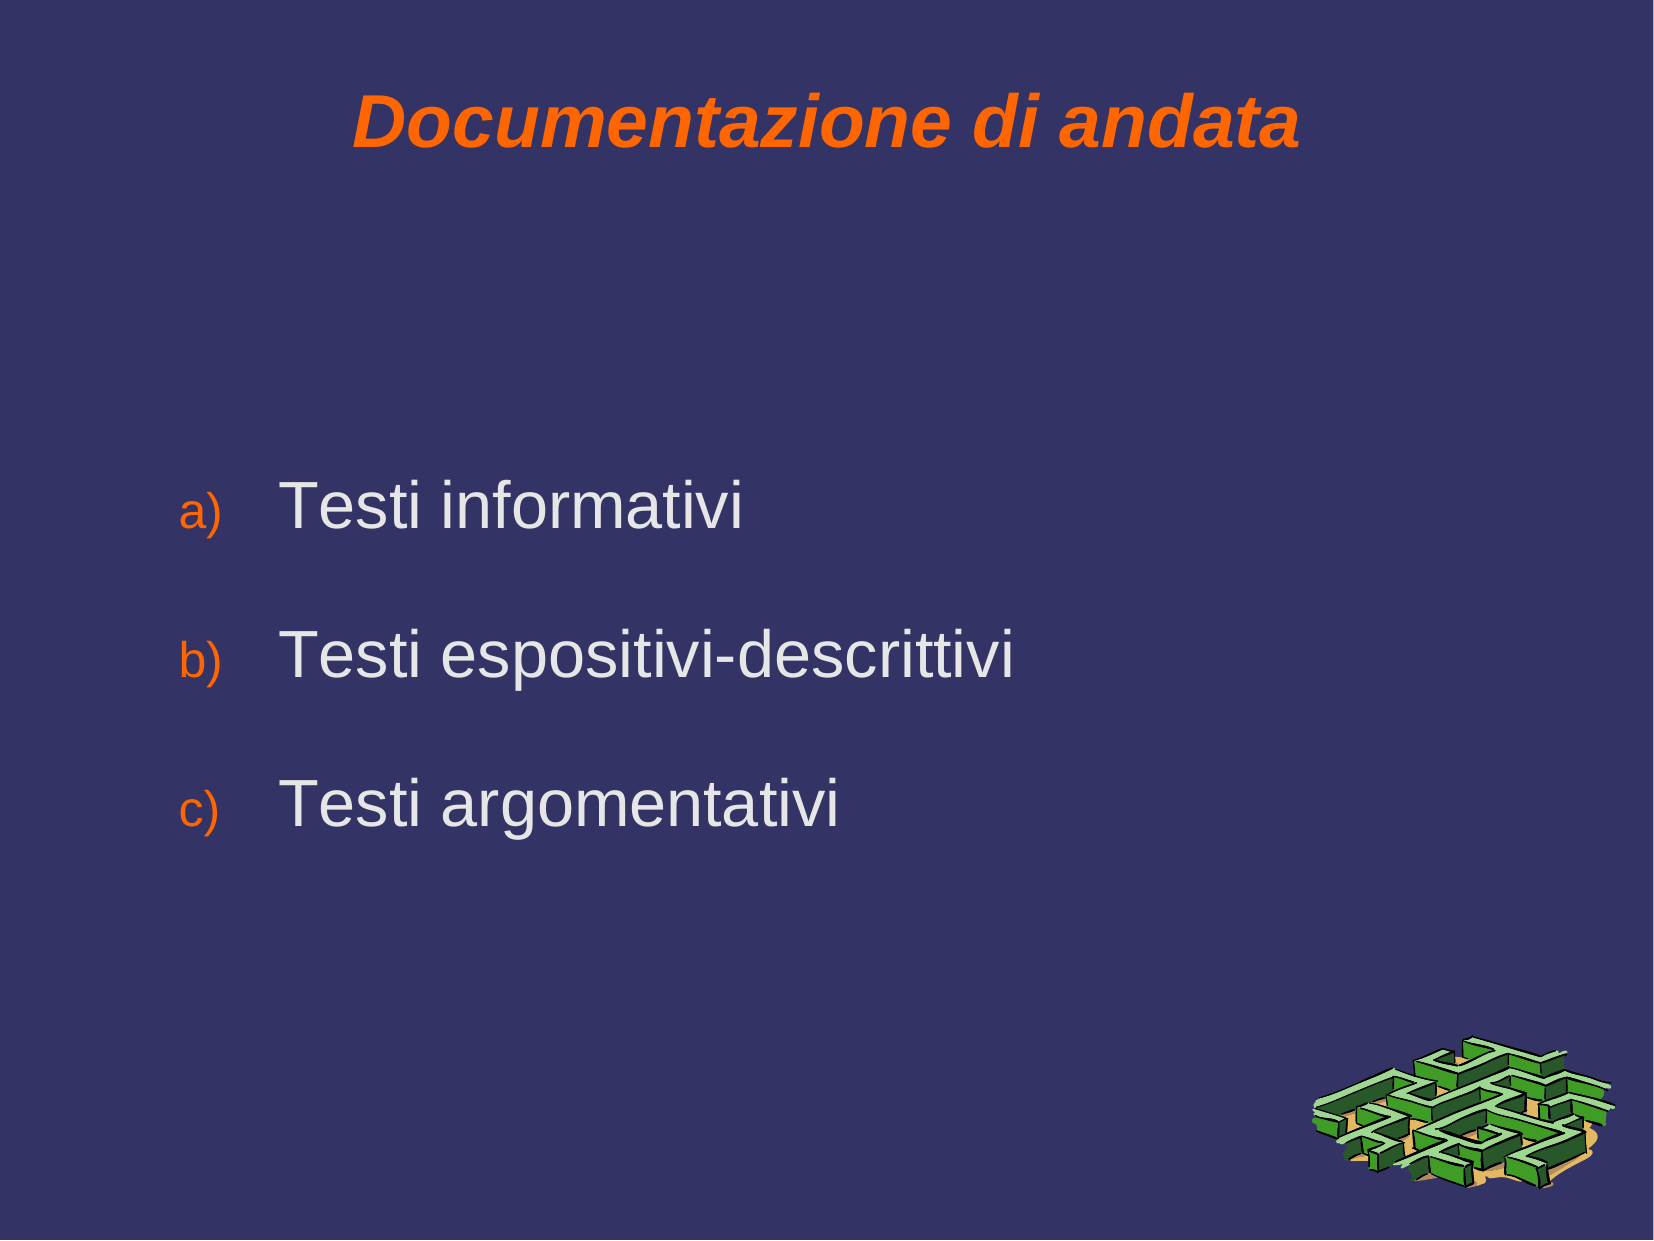

Documentazione di andata
Testi informativi
Testi espositivi-descrittivi
Testi argomentativi